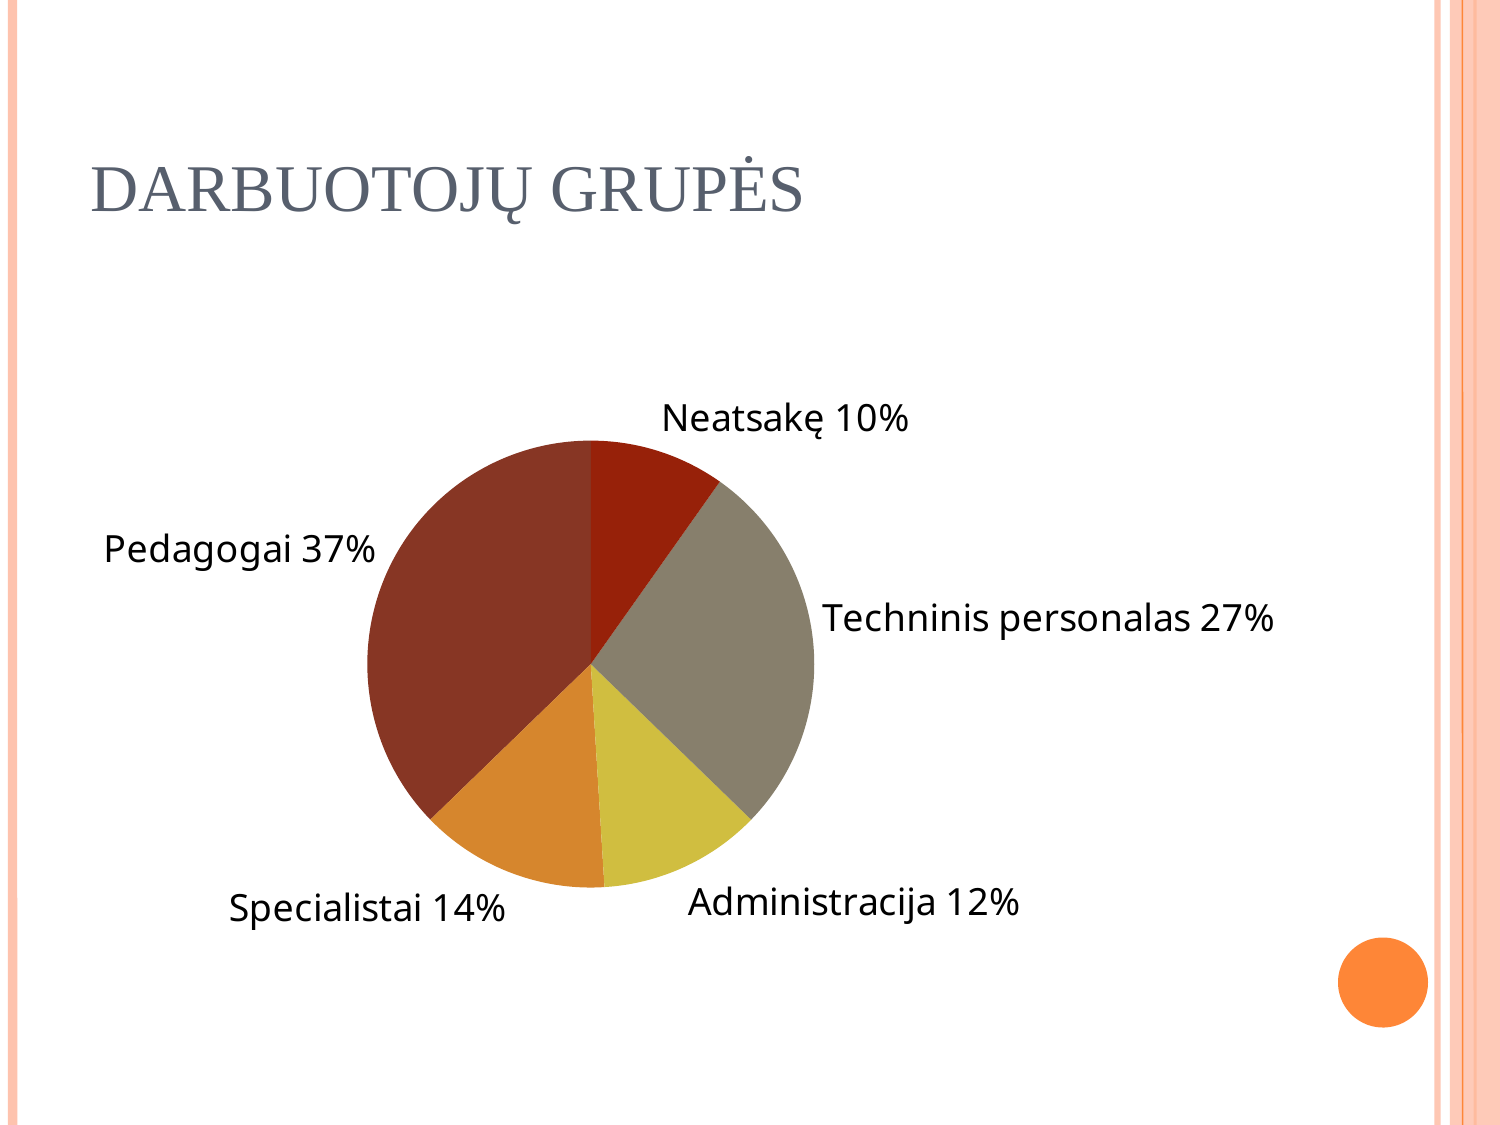

# Darbuotojų grupės
### Chart
| Category | Pardavimas |
|---|---|
| Pedagogai | 19.0 |
| Specialistai | 7.0 |
| Administracija | 6.0 |
| Techninis personalas | 14.0 |
| Neatsakę | 5.0 |